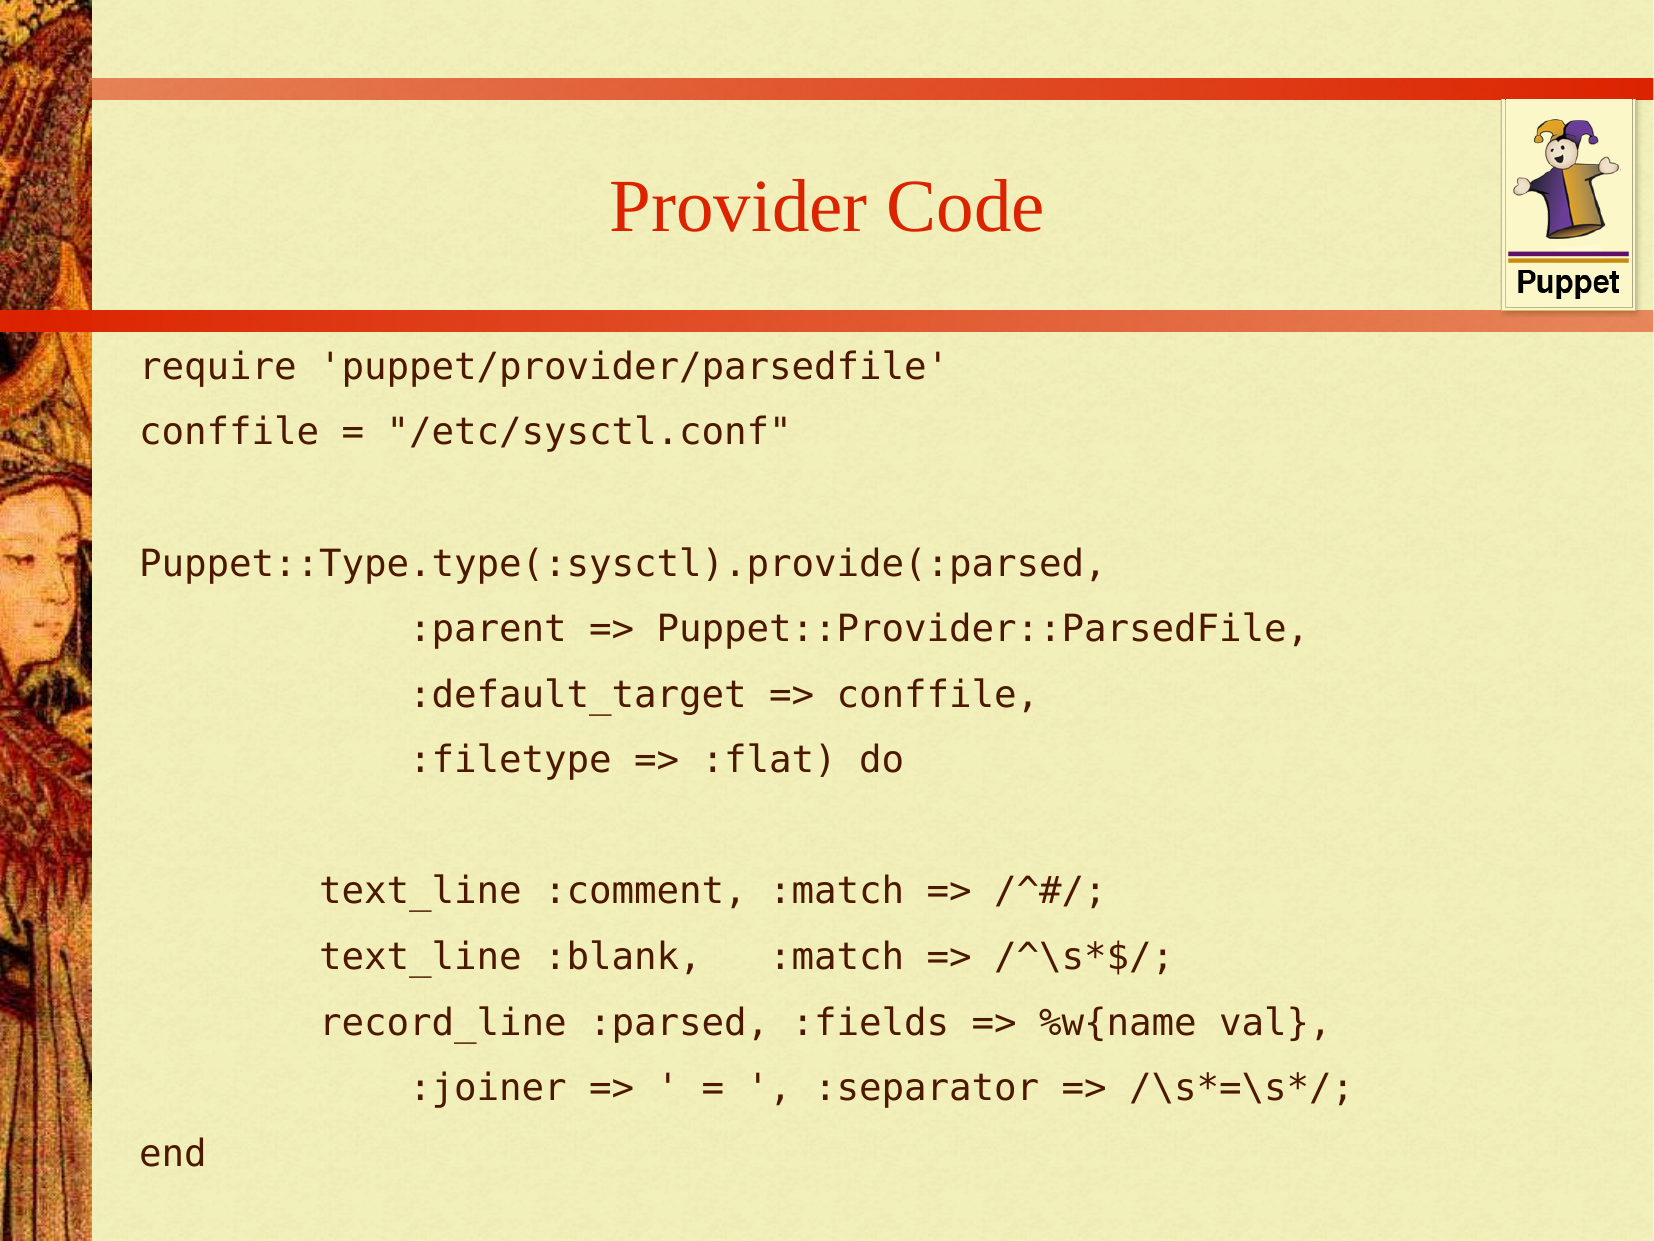

# Provider Code
require 'puppet/provider/parsedfile'
conffile = "/etc/sysctl.conf"
Puppet::Type.type(:sysctl).provide(:parsed,
 :parent => Puppet::Provider::ParsedFile,
 :default_target => conffile,
 :filetype => :flat) do
 text_line :comment, :match => /^#/;
 text_line :blank, :match => /^\s*$/;
 record_line :parsed, :fields => %w{name val},
 :joiner => ' = ', :separator => /\s*=\s*/;
end